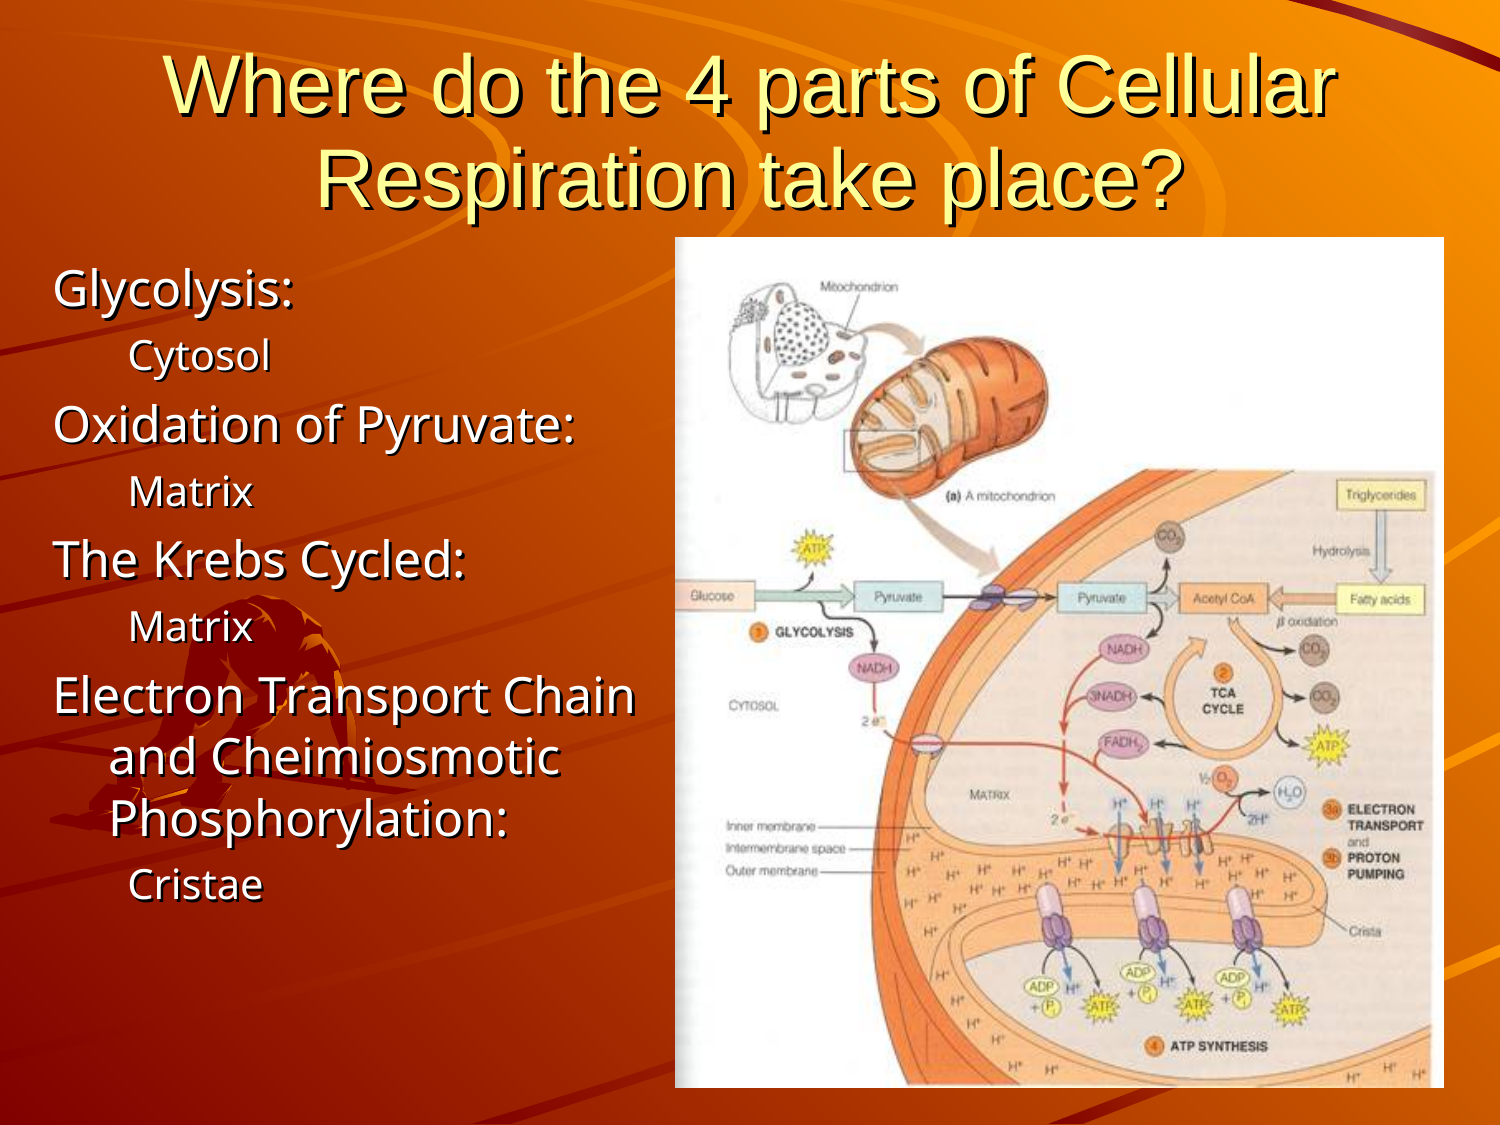

# Where do the 4 parts of Cellular Respiration take place?
Glycolysis:
Cytosol
Oxidation of Pyruvate:
Matrix
The Krebs Cycled:
Matrix
Electron Transport Chain and Cheimiosmotic Phosphorylation:
Cristae